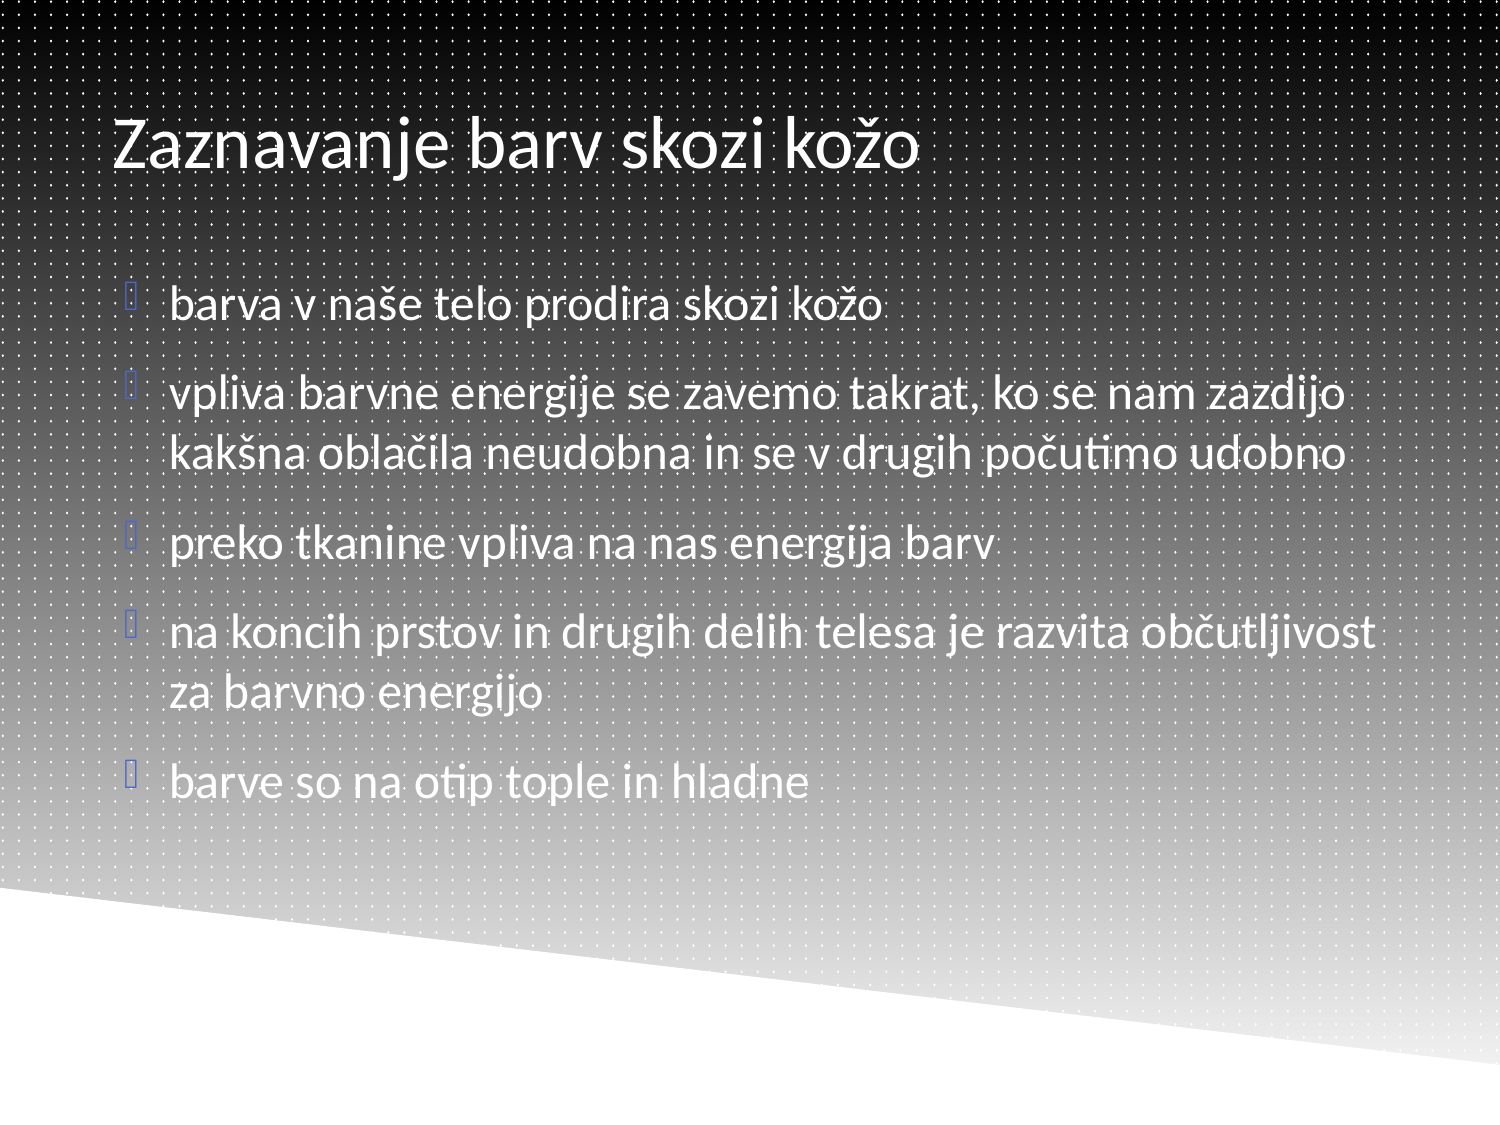

# Zaznavanje barv skozi kožo
barva v naše telo prodira skozi kožo
vpliva barvne energije se zavemo takrat, ko se nam zazdijo kakšna oblačila neudobna in se v drugih počutimo udobno
preko tkanine vpliva na nas energija barv
na koncih prstov in drugih delih telesa je razvita občutljivost za barvno energijo
barve so na otip tople in hladne